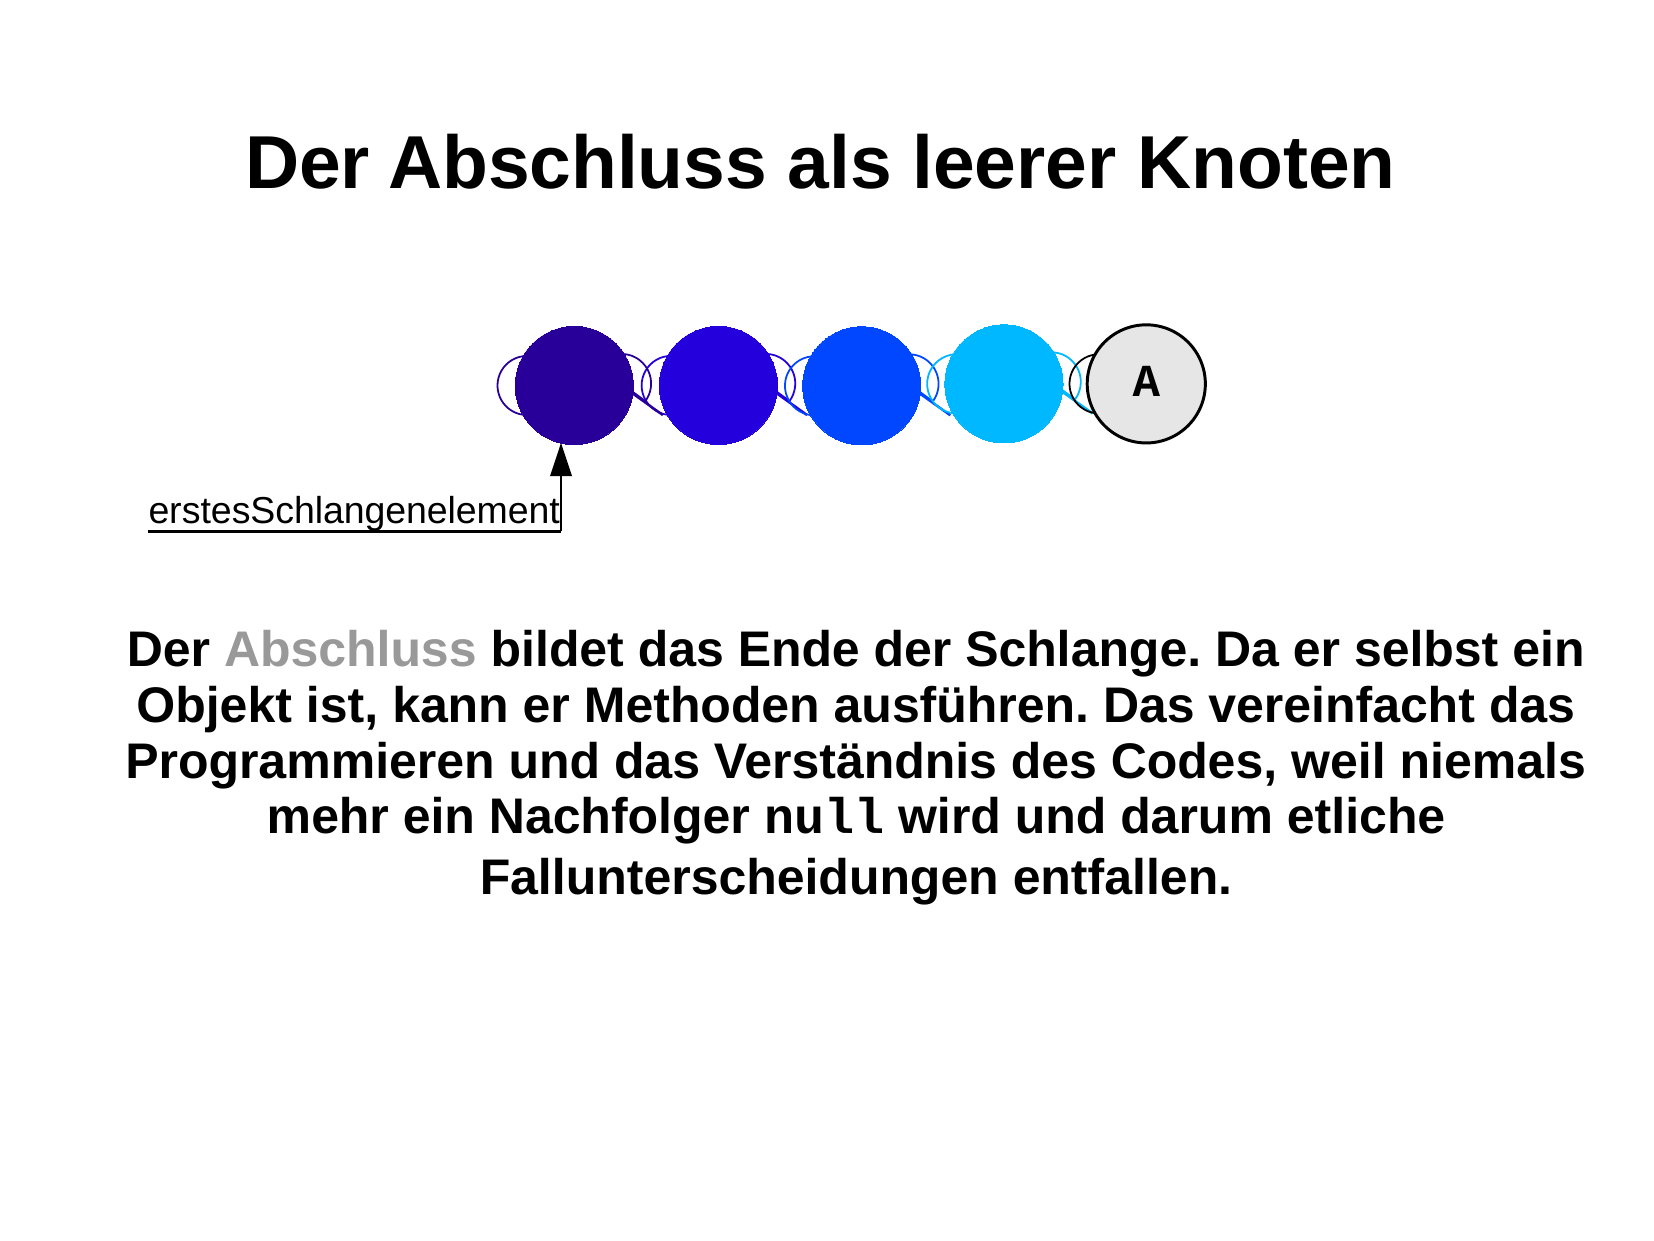

# Der Abschluss als leerer Knoten
A
erstesSchlangenelement
Der Abschluss bildet das Ende der Schlange. Da er selbst ein Objekt ist, kann er Methoden ausführen. Das vereinfacht das Programmieren und das Verständnis des Codes, weil niemals mehr ein Nachfolger null wird und darum etliche Fallunterscheidungen entfallen.